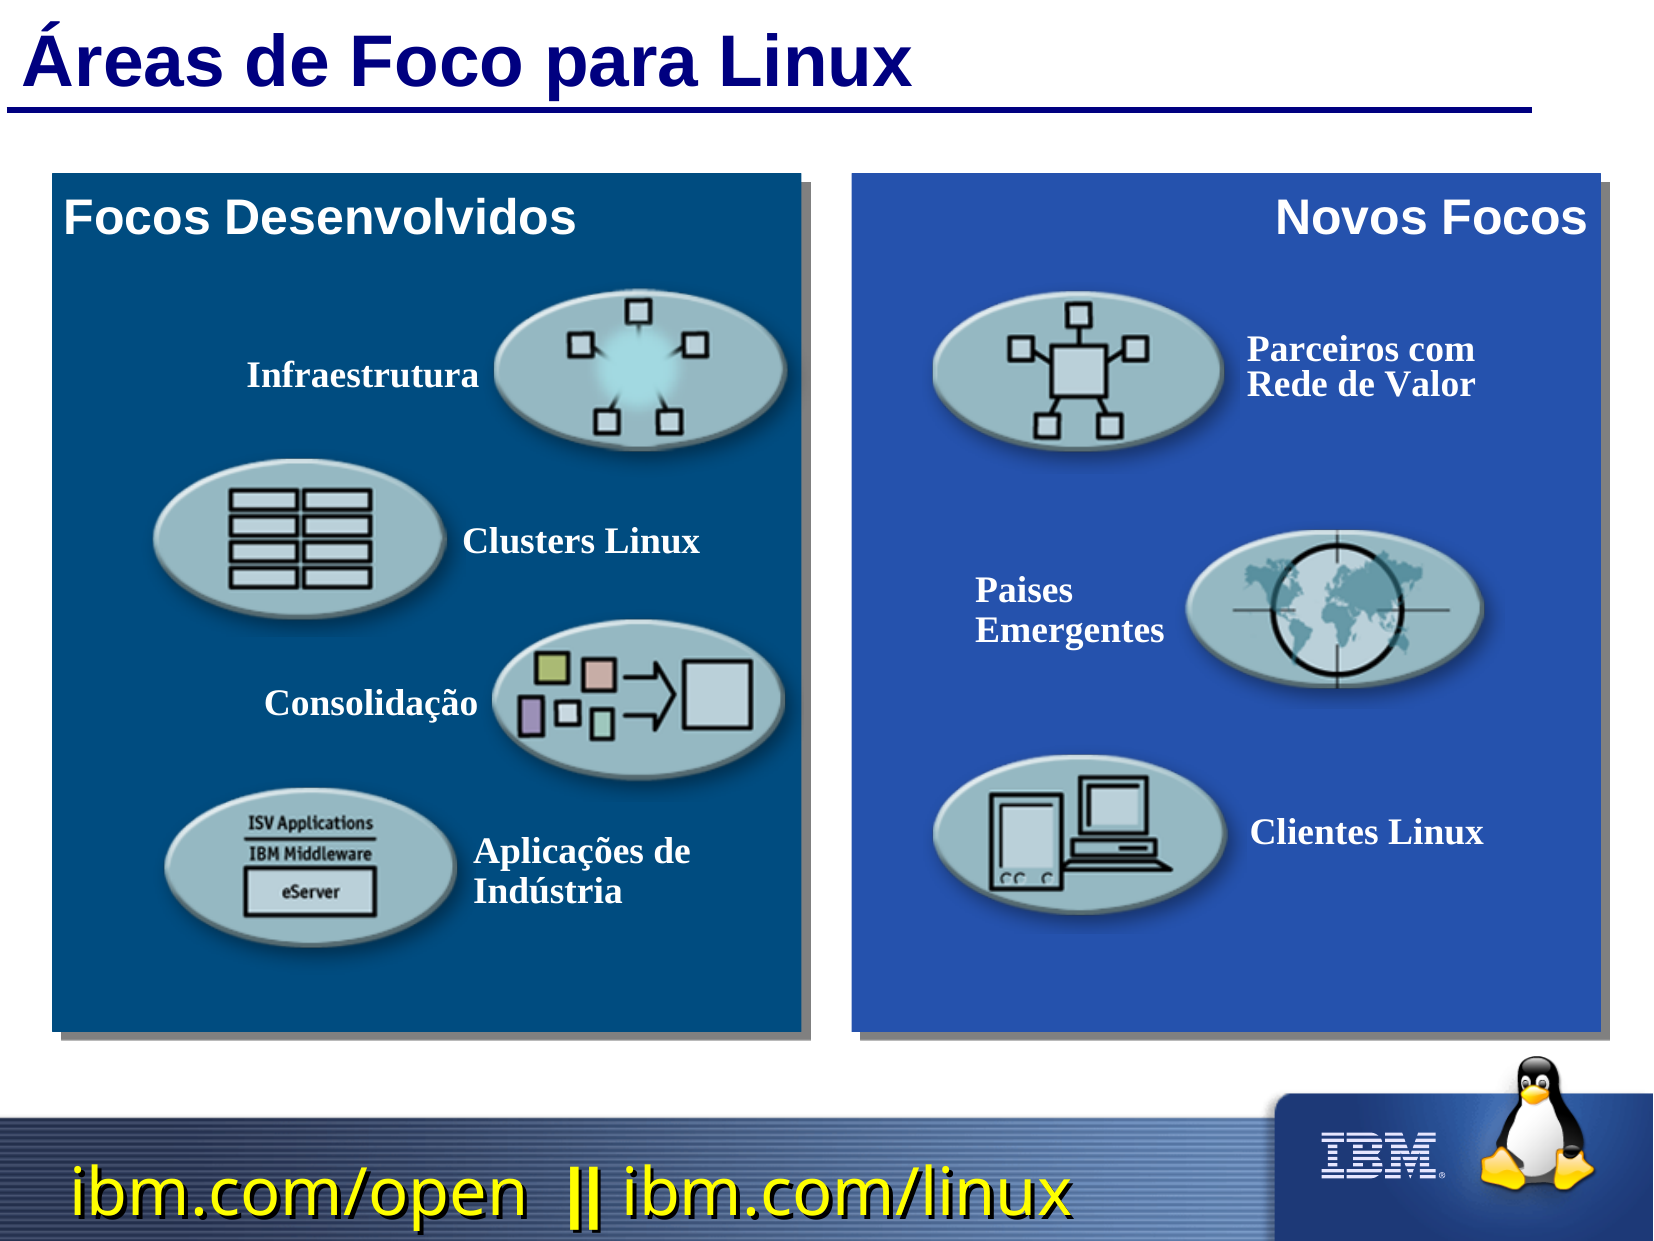

Áreas de Foco para Linux
Focos Desenvolvidos
Infraestrutura
Clusters Linux
Consolidação
Aplicações de Indústria
Novos Focos
Parceiros com Rede de Valor
Paises Emergentes
Clientes Linux